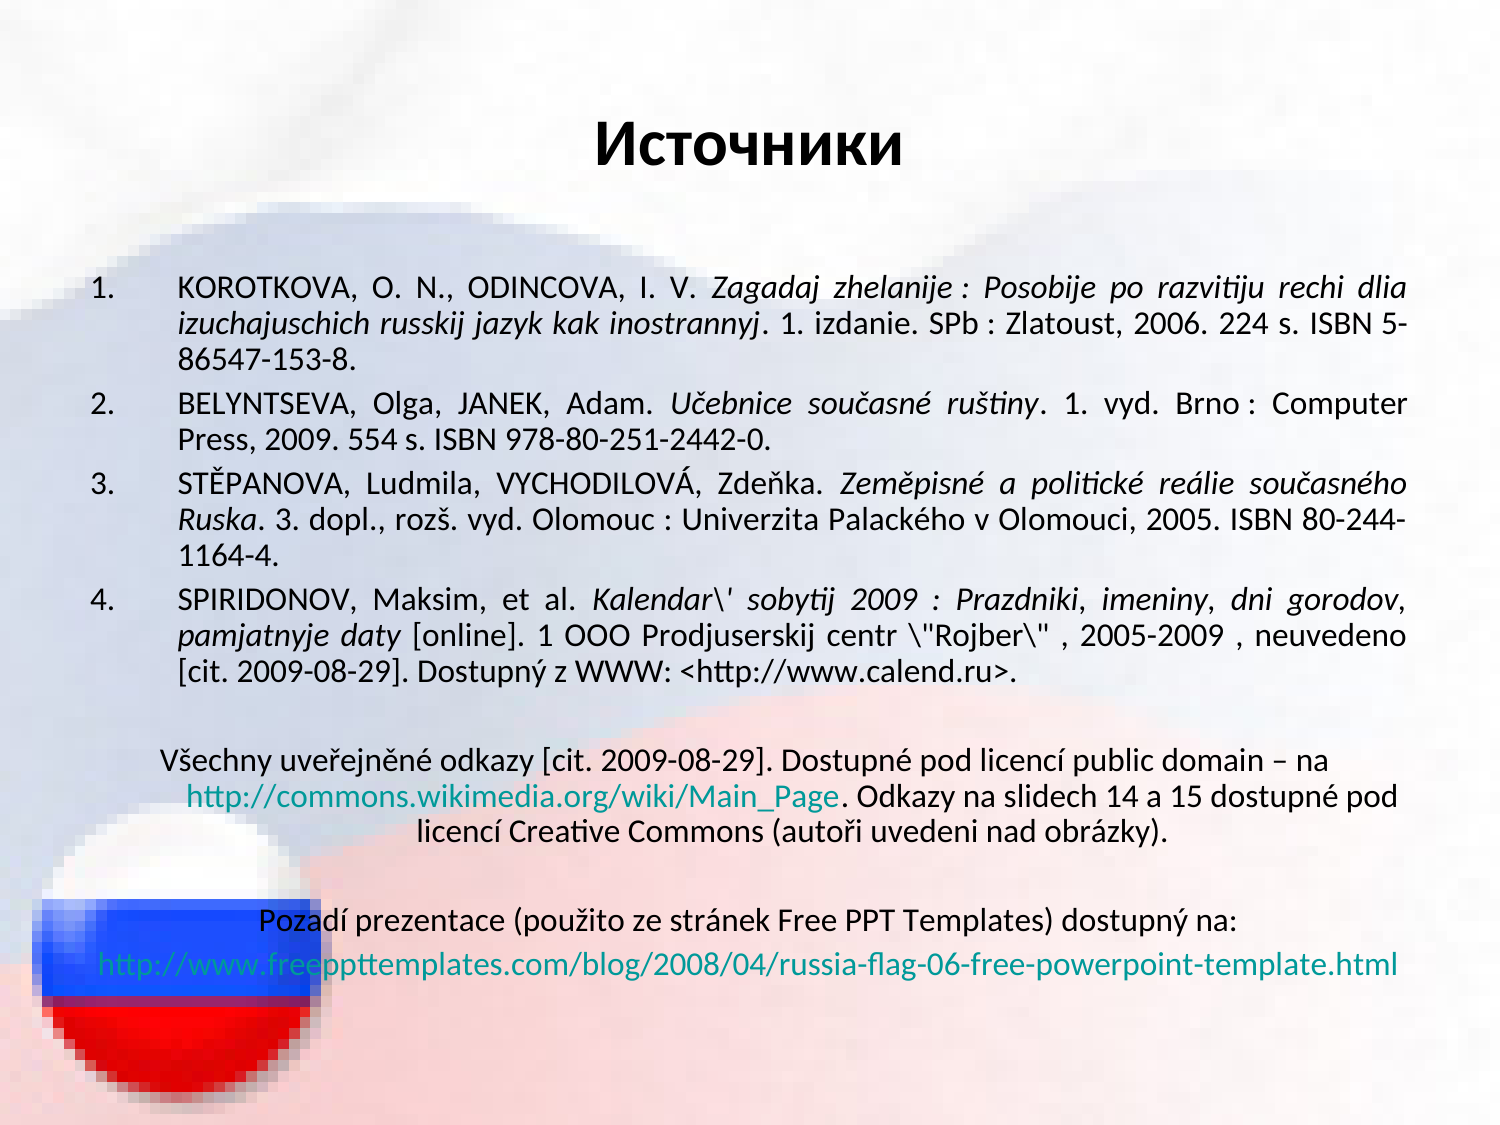

# Источники
KOROTKOVA, O. N., ODINCOVA, I. V. Zagadaj zhelanije : Posobije po razvitiju rechi dlia izuchajuschich russkij jazyk kak inostrannyj. 1. izdanie. SPb : Zlatoust, 2006. 224 s. ISBN 5-86547-153-8.
BELYNTSEVA, Olga, JANEK, Adam. Učebnice současné ruštiny. 1. vyd. Brno : Computer Press, 2009. 554 s. ISBN 978-80-251-2442-0.
STĚPANOVA, Ludmila, VYCHODILOVÁ, Zdeňka. Zeměpisné a politické reálie současného Ruska. 3. dopl., rozš. vyd. Olomouc : Univerzita Palackého v Olomouci, 2005. ISBN 80-244-1164-4.
SPIRIDONOV, Maksim, et al. Kalendar\' sobytij 2009 : Prazdniki, imeniny, dni gorodov, pamjatnyje daty [online]. 1 OOO Prodjuserskij centr \"Rojber\" , 2005-2009 , neuvedeno [cit. 2009-08-29]. Dostupný z WWW: <http://www.calend.ru>.
Všechny uveřejněné odkazy [cit. 2009-08-29]. Dostupné pod licencí public domain – na http://commons.wikimedia.org/wiki/Main_Page. Odkazy na slidech 14 a 15 dostupné pod licencí Creative Commons (autoři uvedeni nad obrázky).
Pozadí prezentace (použito ze stránek Free PPT Templates) dostupný na:
http://www.freeppttemplates.com/blog/2008/04/russia-flag-06-free-powerpoint-template.html